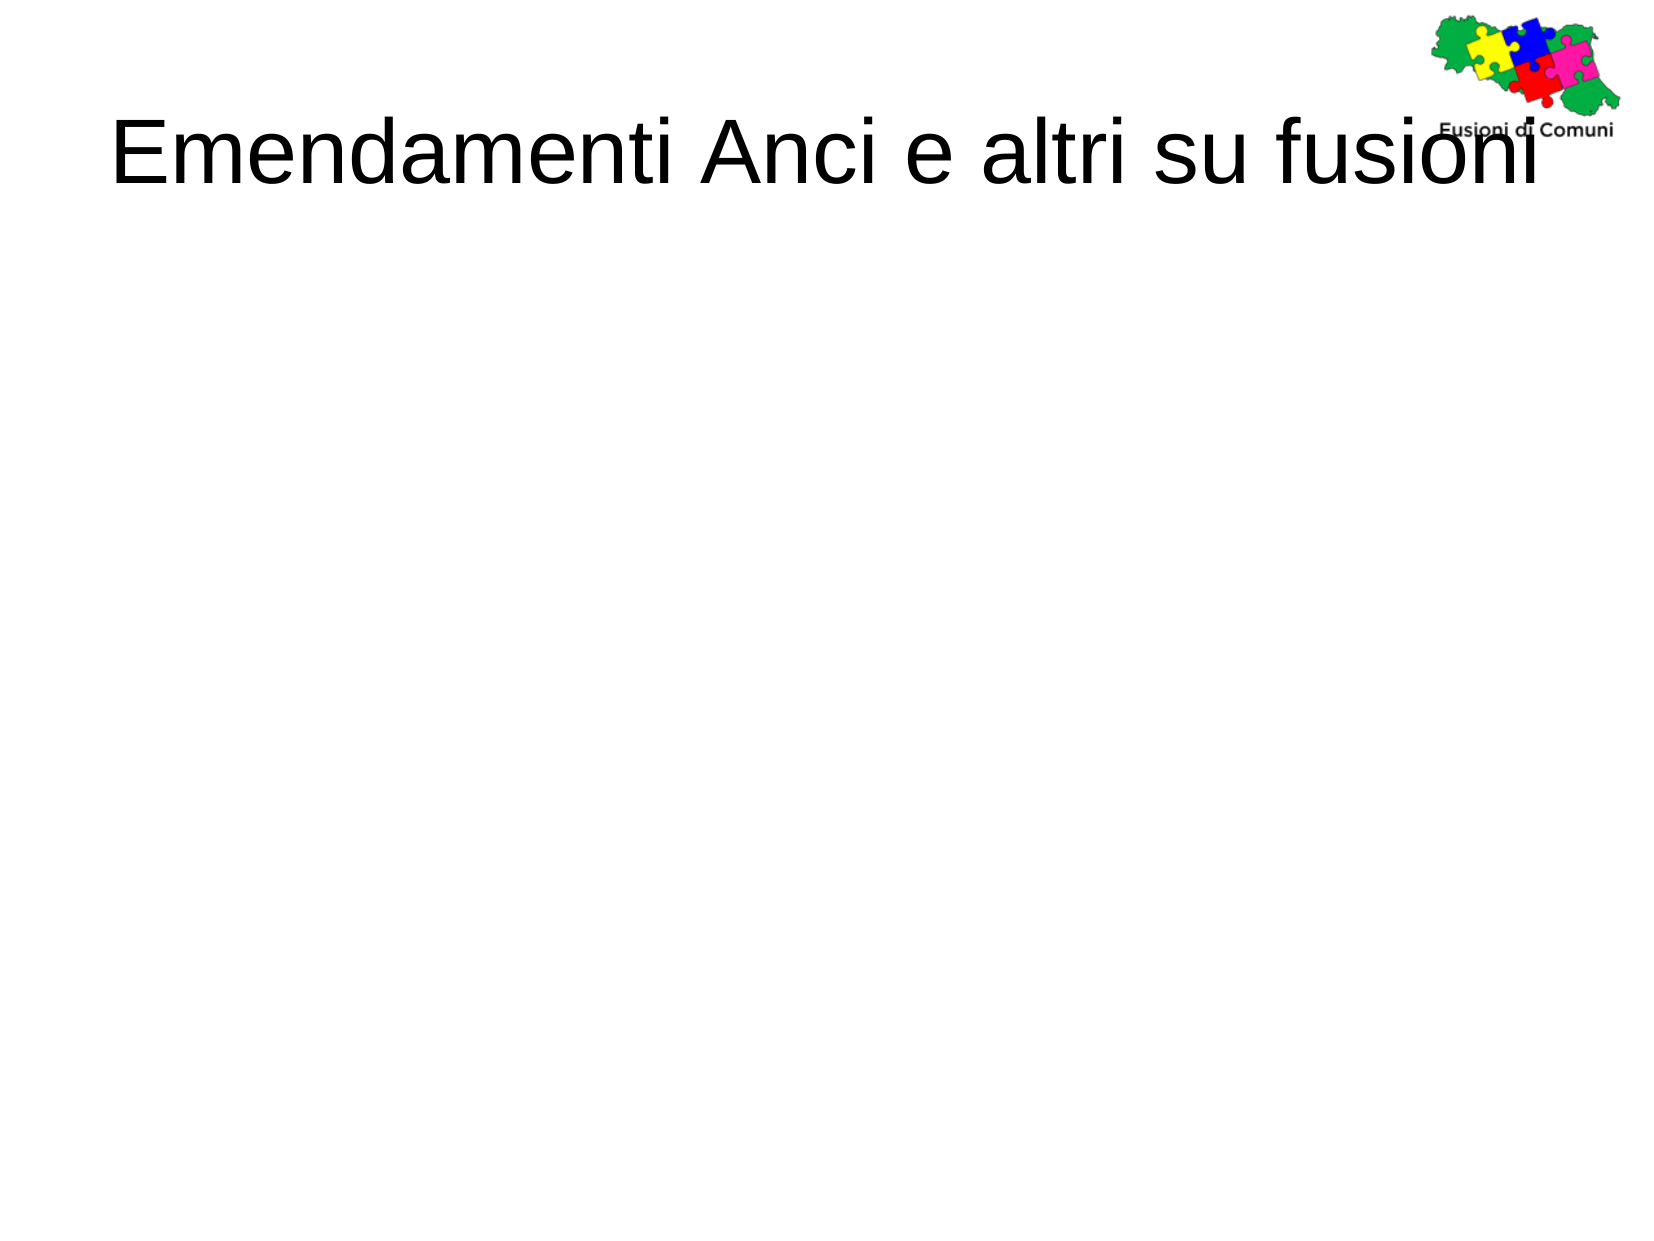

# Emendamenti Anci e altri su fusioni